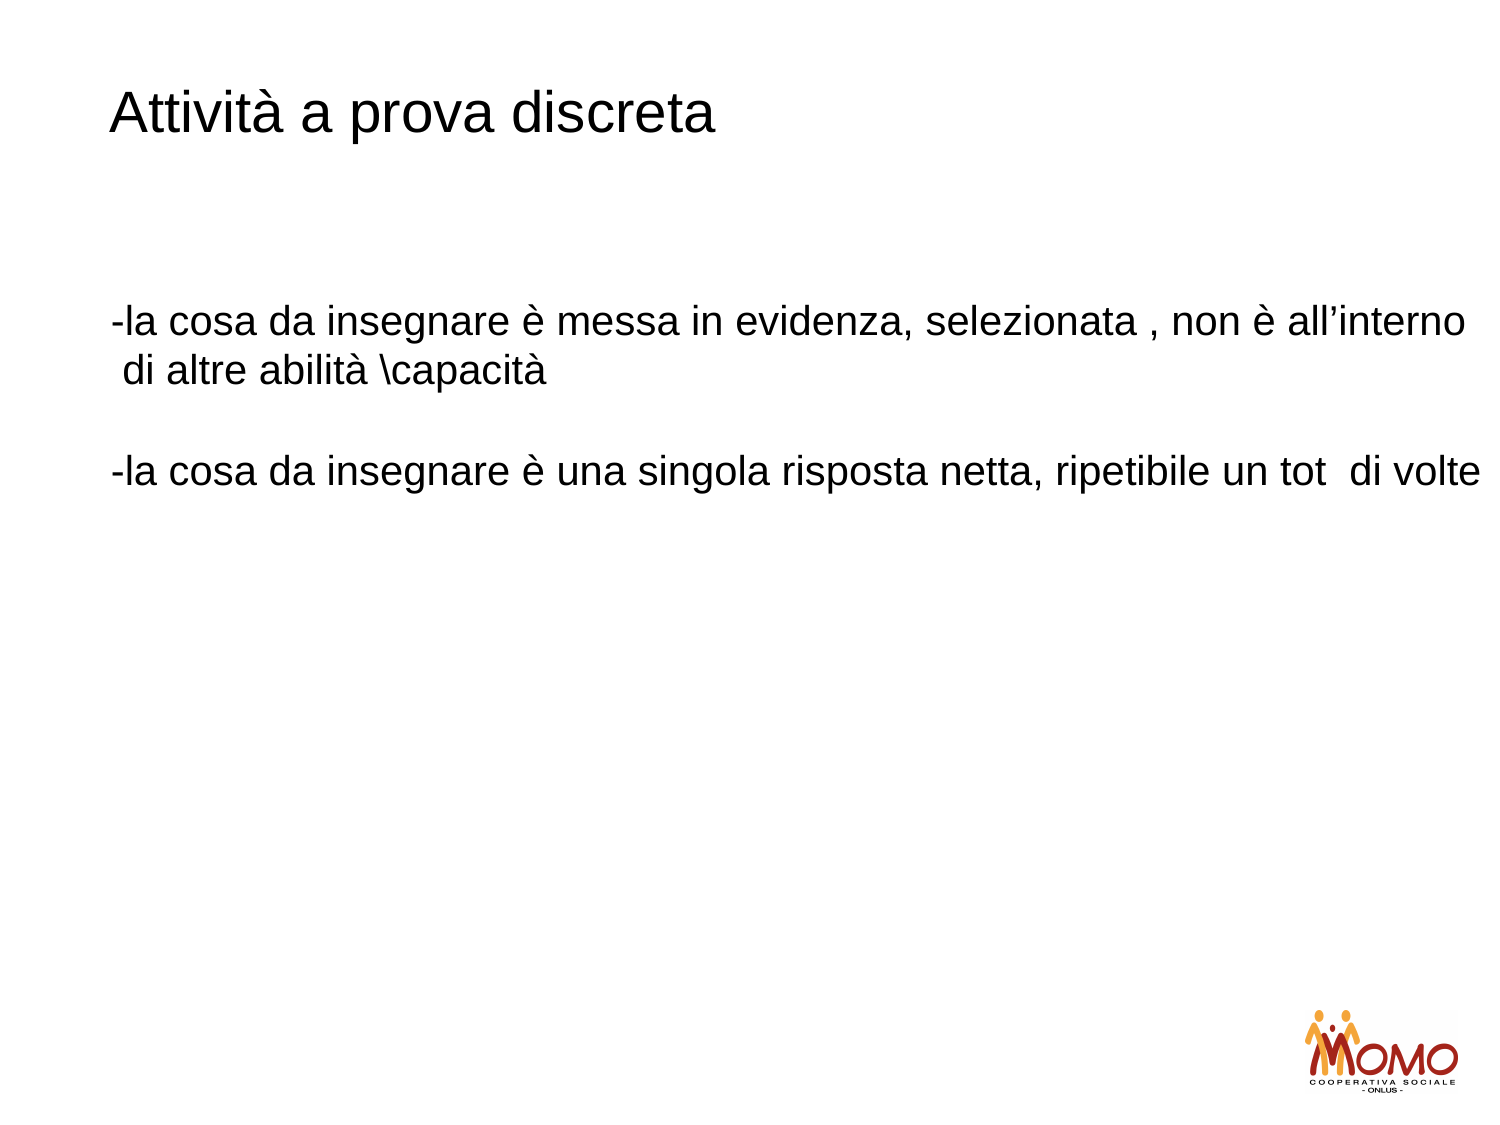

Attività a prova discreta
-la cosa da insegnare è messa in evidenza, selezionata , non è all’interno
 di altre abilità \capacità
-la cosa da insegnare è una singola risposta netta, ripetibile un tot di volte